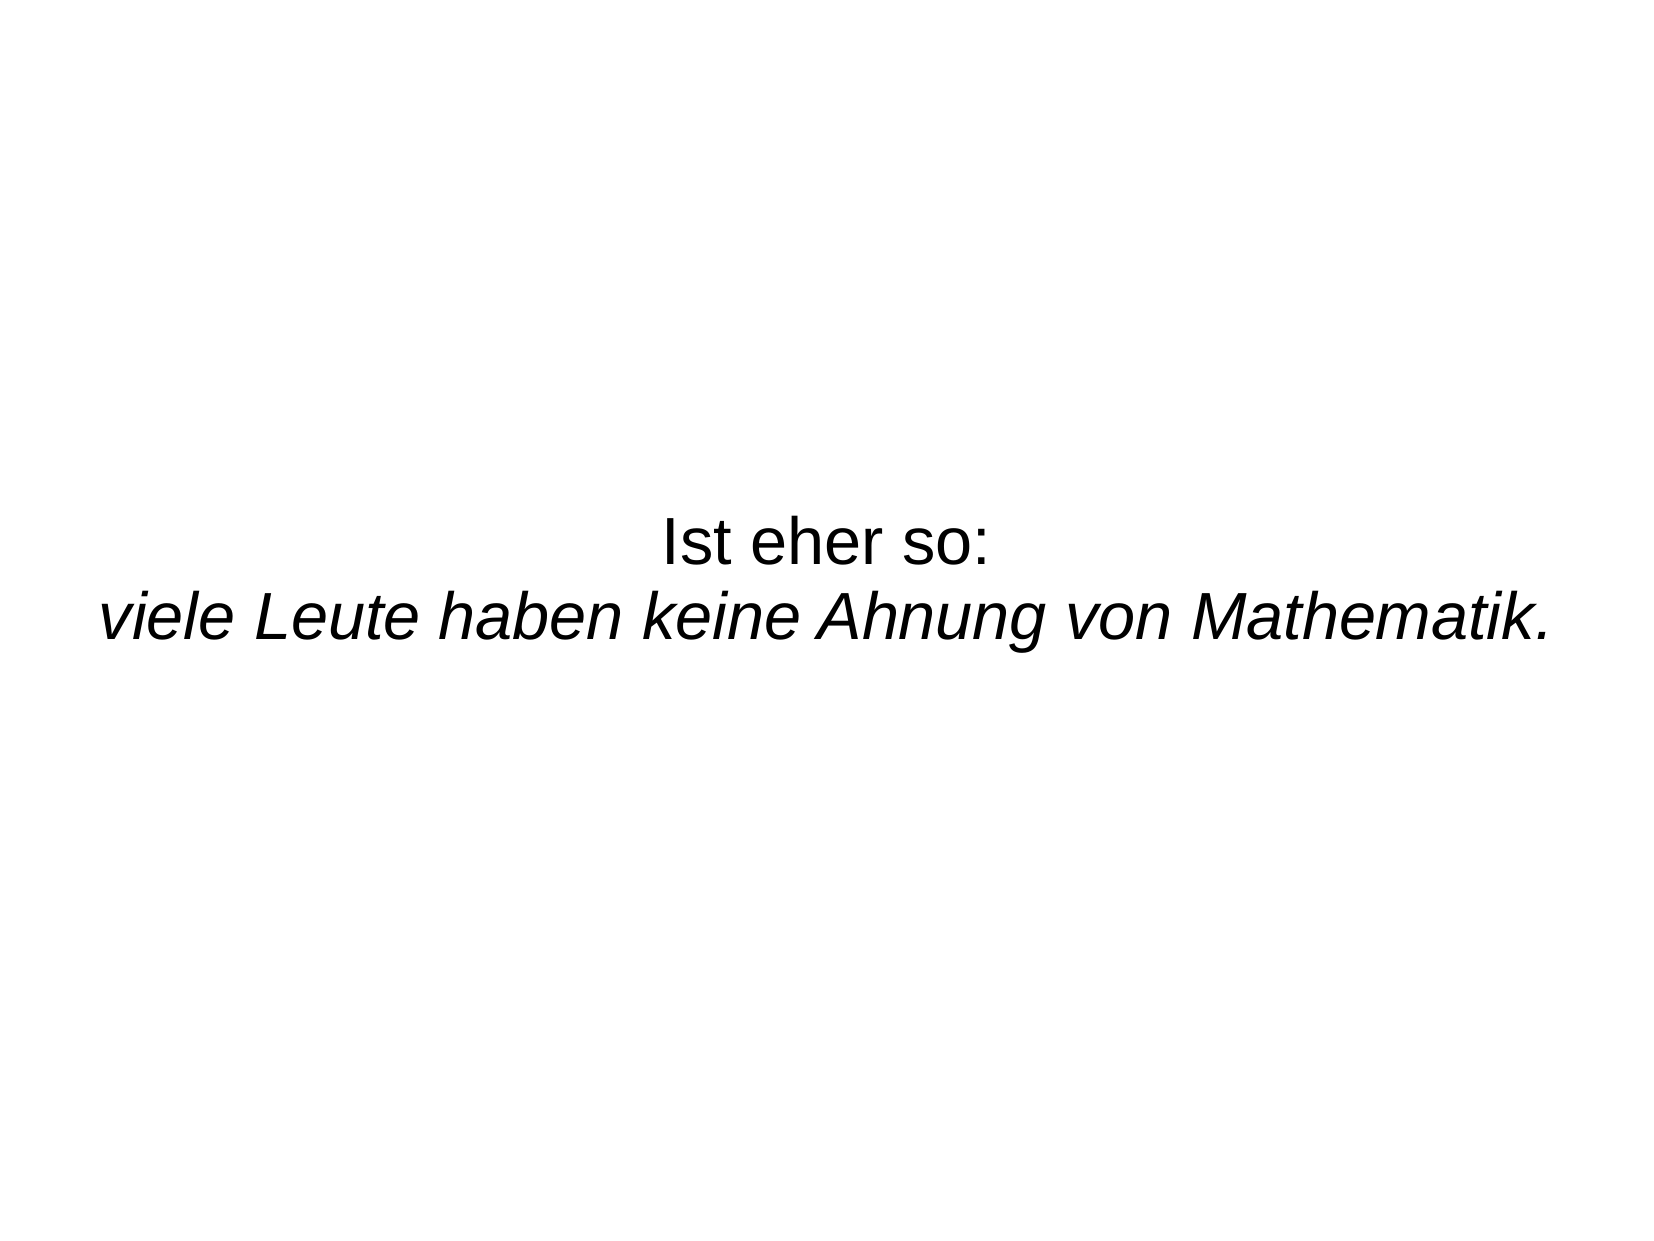

# Ist eher so:
viele Leute haben keine Ahnung von Mathematik.